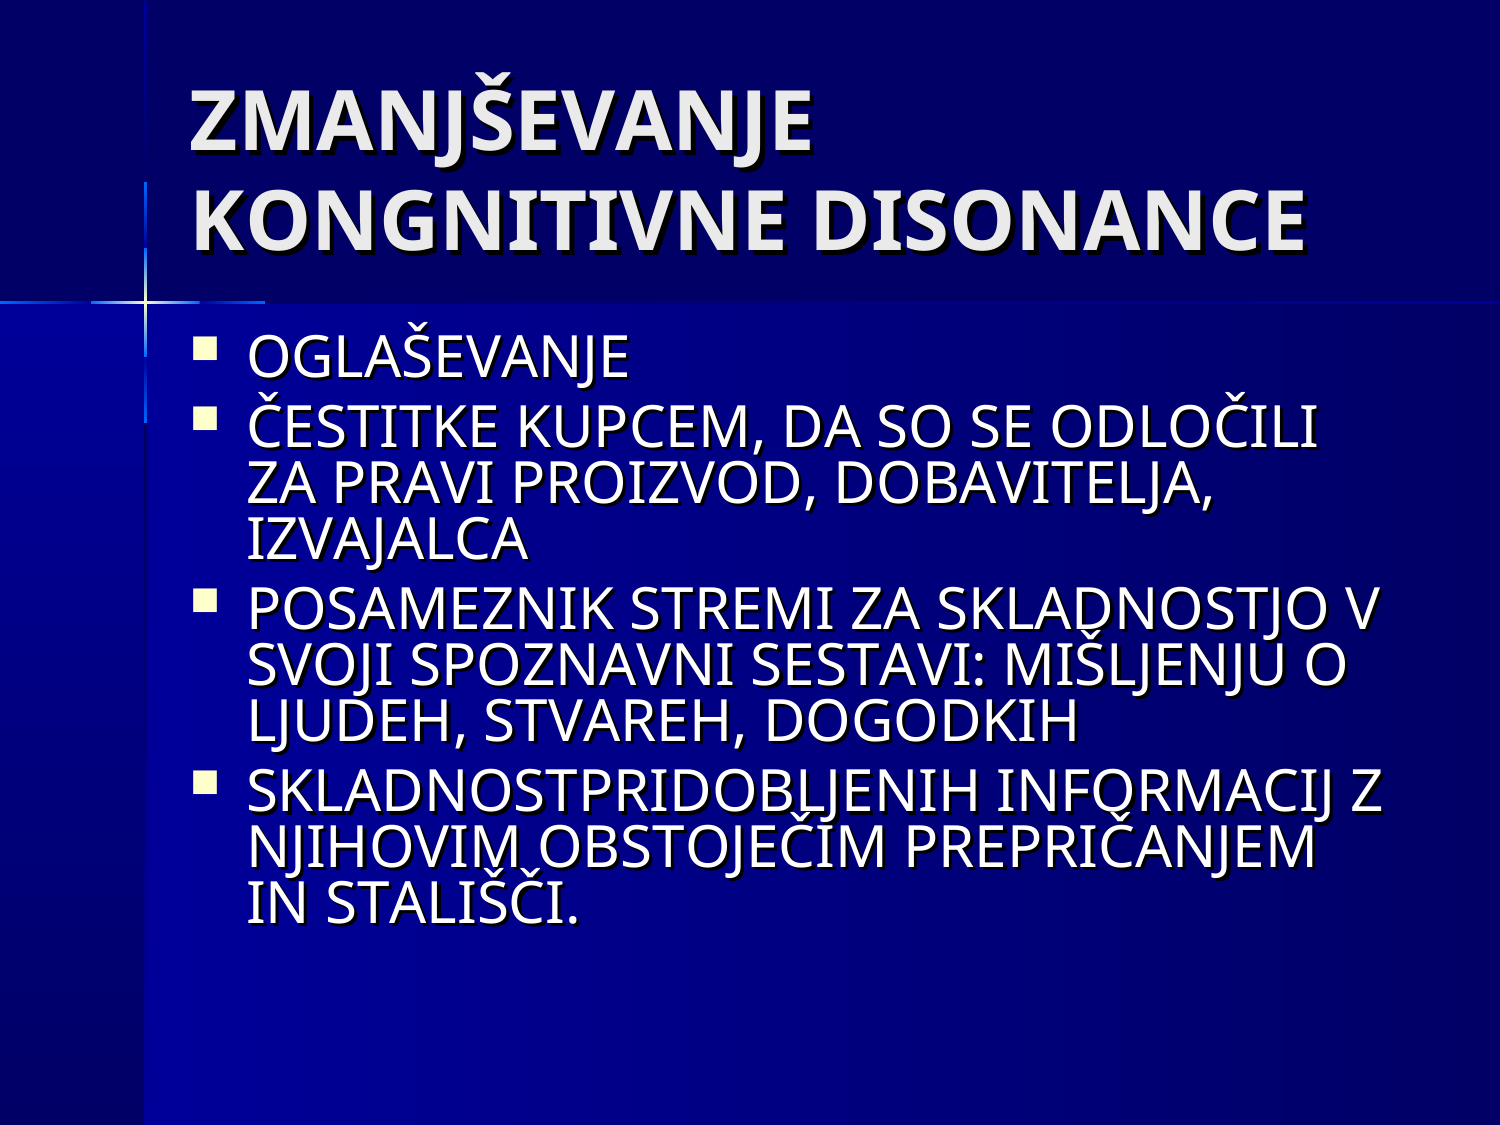

# ZMANJŠEVANJE KONGNITIVNE DISONANCE
OGLAŠEVANJE
ČESTITKE KUPCEM, DA SO SE ODLOČILI ZA PRAVI PROIZVOD, DOBAVITELJA, IZVAJALCA
POSAMEZNIK STREMI ZA SKLADNOSTJO V SVOJI SPOZNAVNI SESTAVI: MIŠLJENJU O LJUDEH, STVAREH, DOGODKIH
SKLADNOSTPRIDOBLJENIH INFORMACIJ Z NJIHOVIM OBSTOJEČIM PREPRIČANJEM IN STALIŠČI.